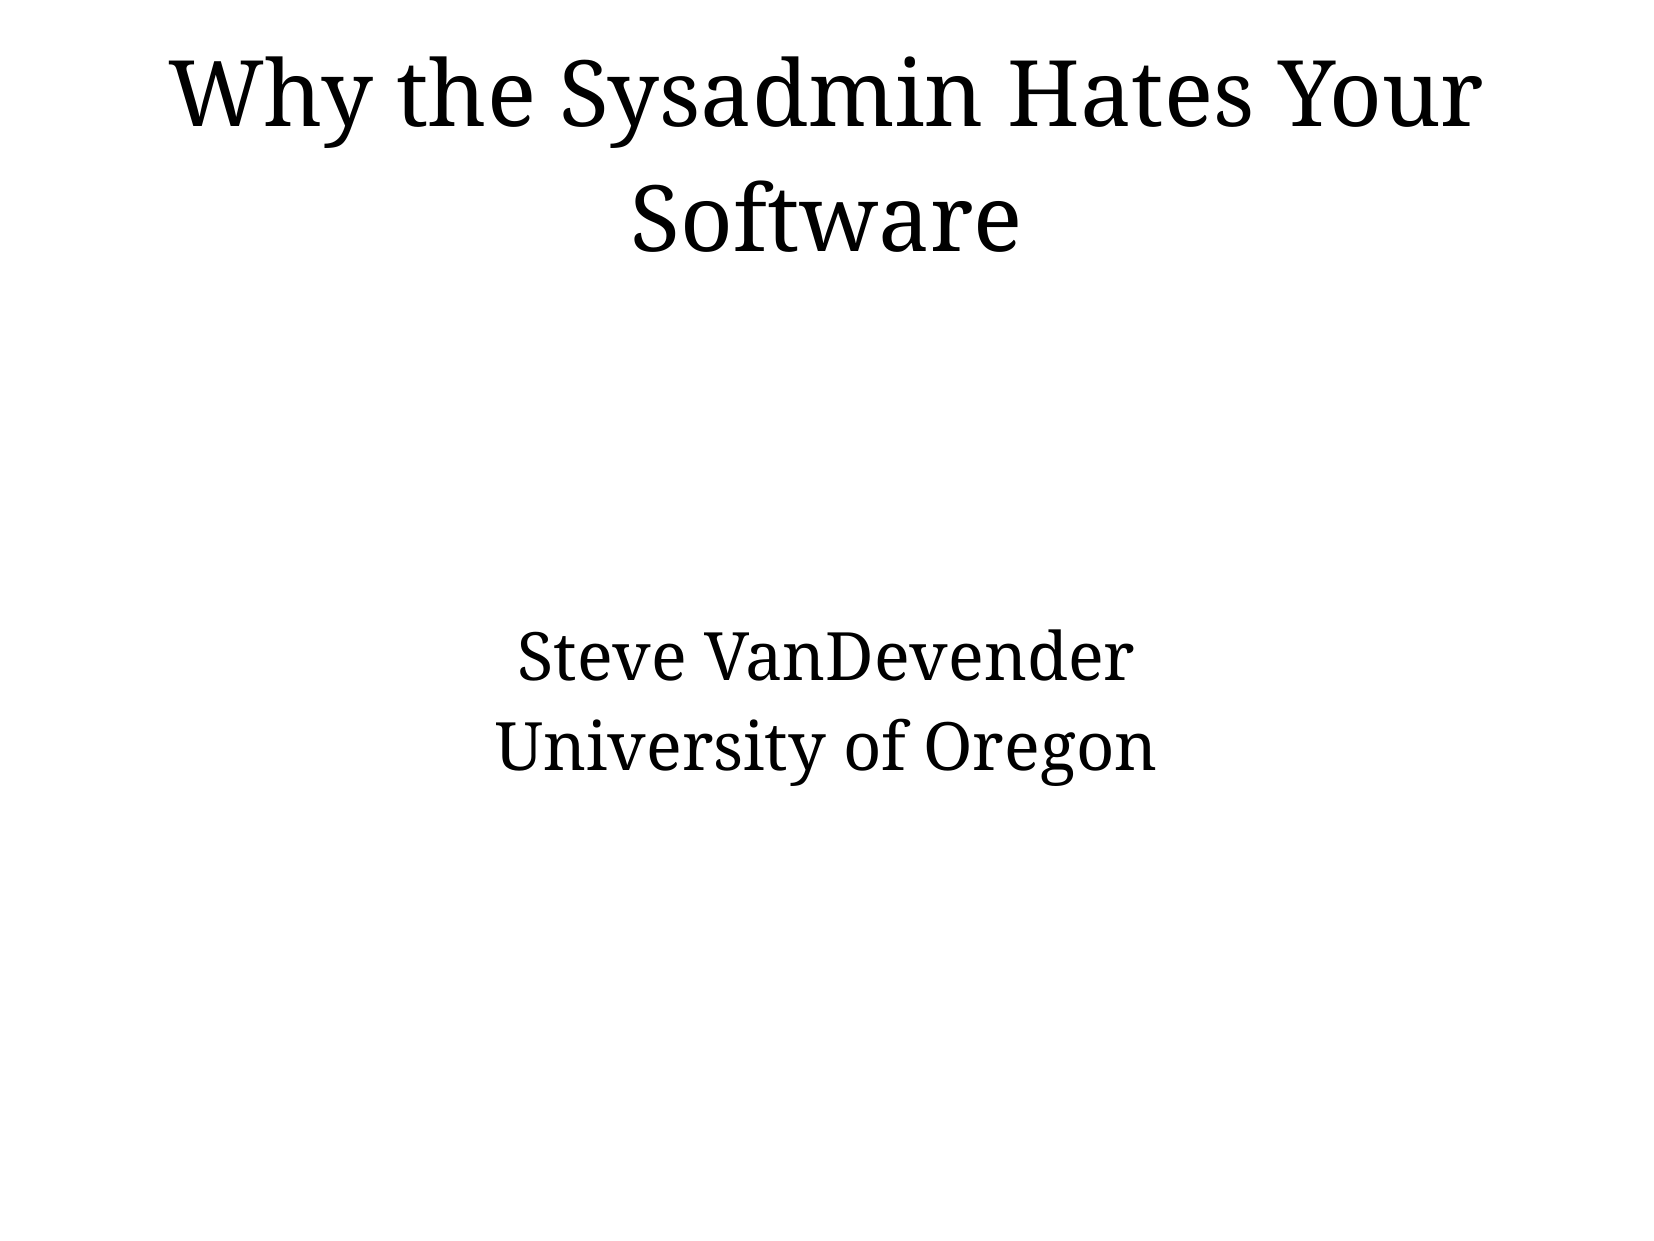

# Why the Sysadmin Hates Your Software
Steve VanDevender
University of Oregon